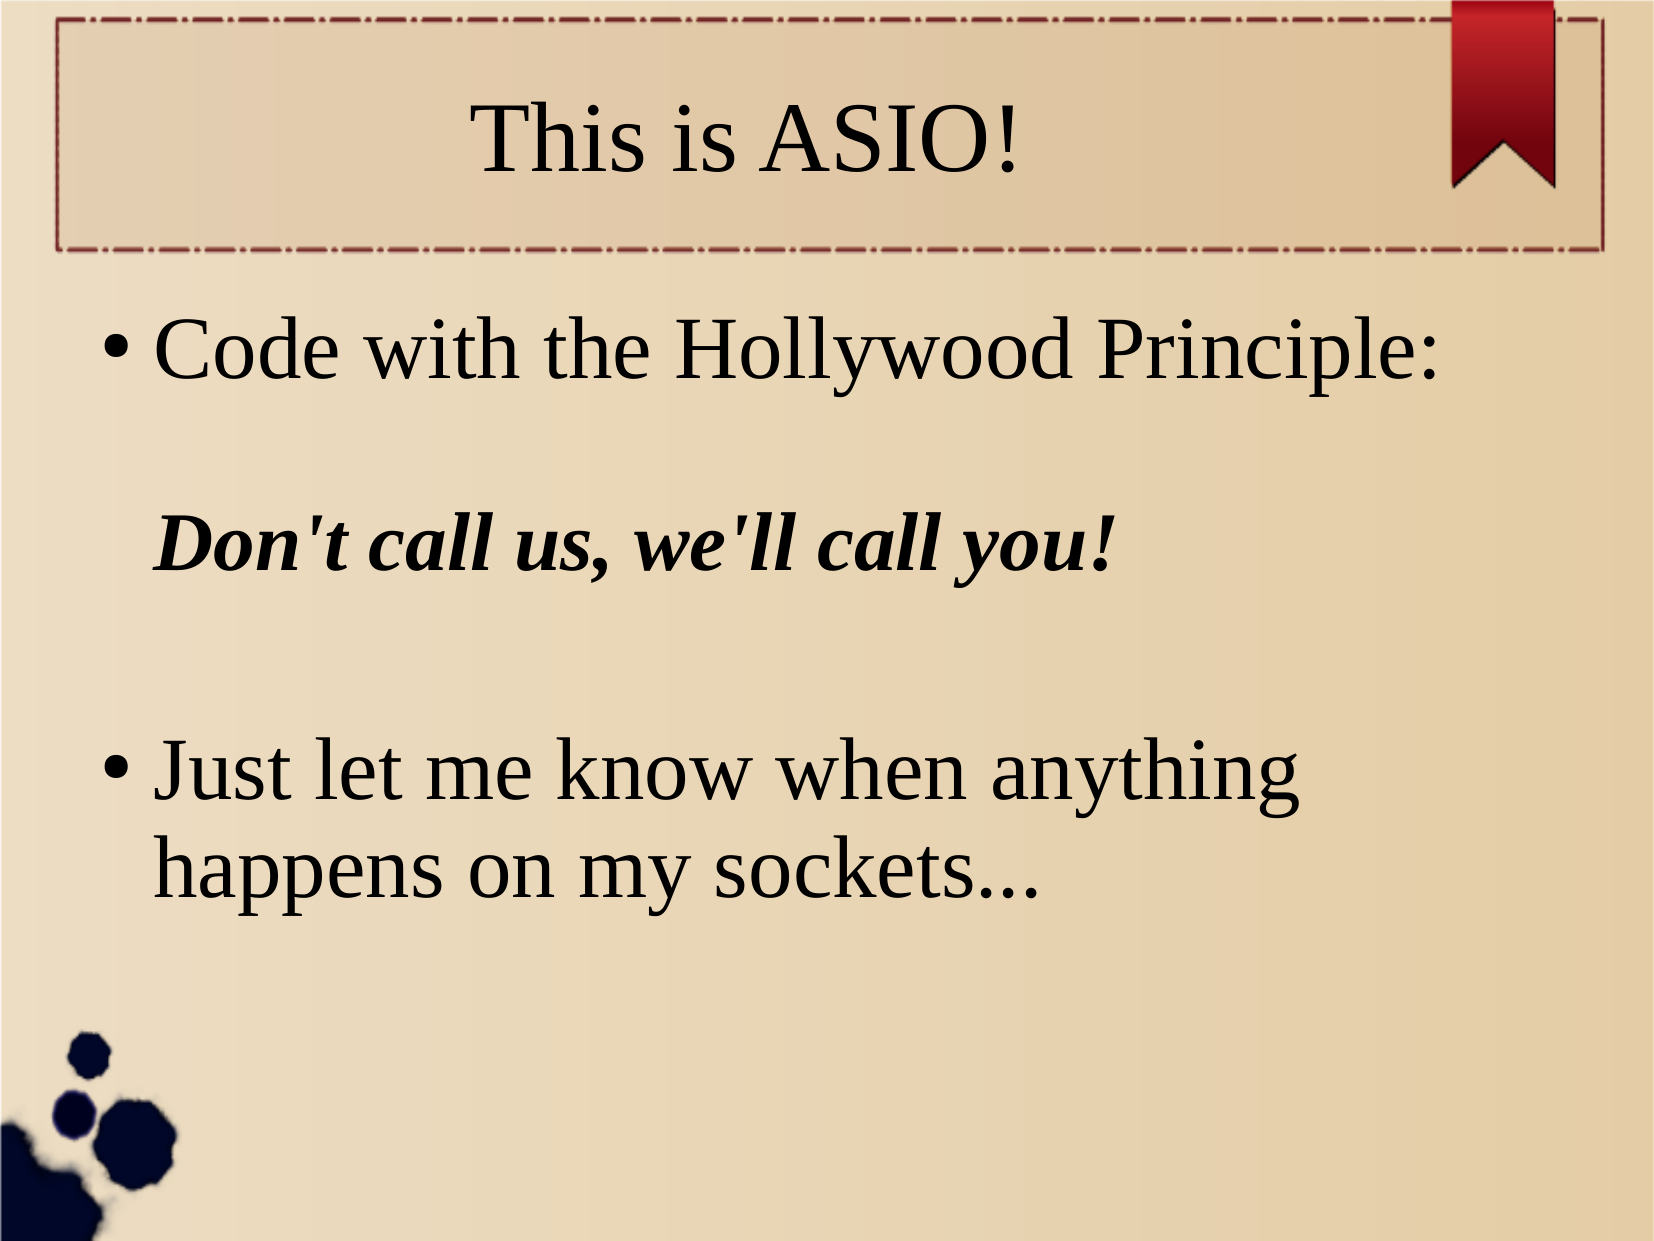

# This is ASIO!
Code with the Hollywood Principle:
Don't call us, we'll call you!
Just let me know when anything happens on my sockets...